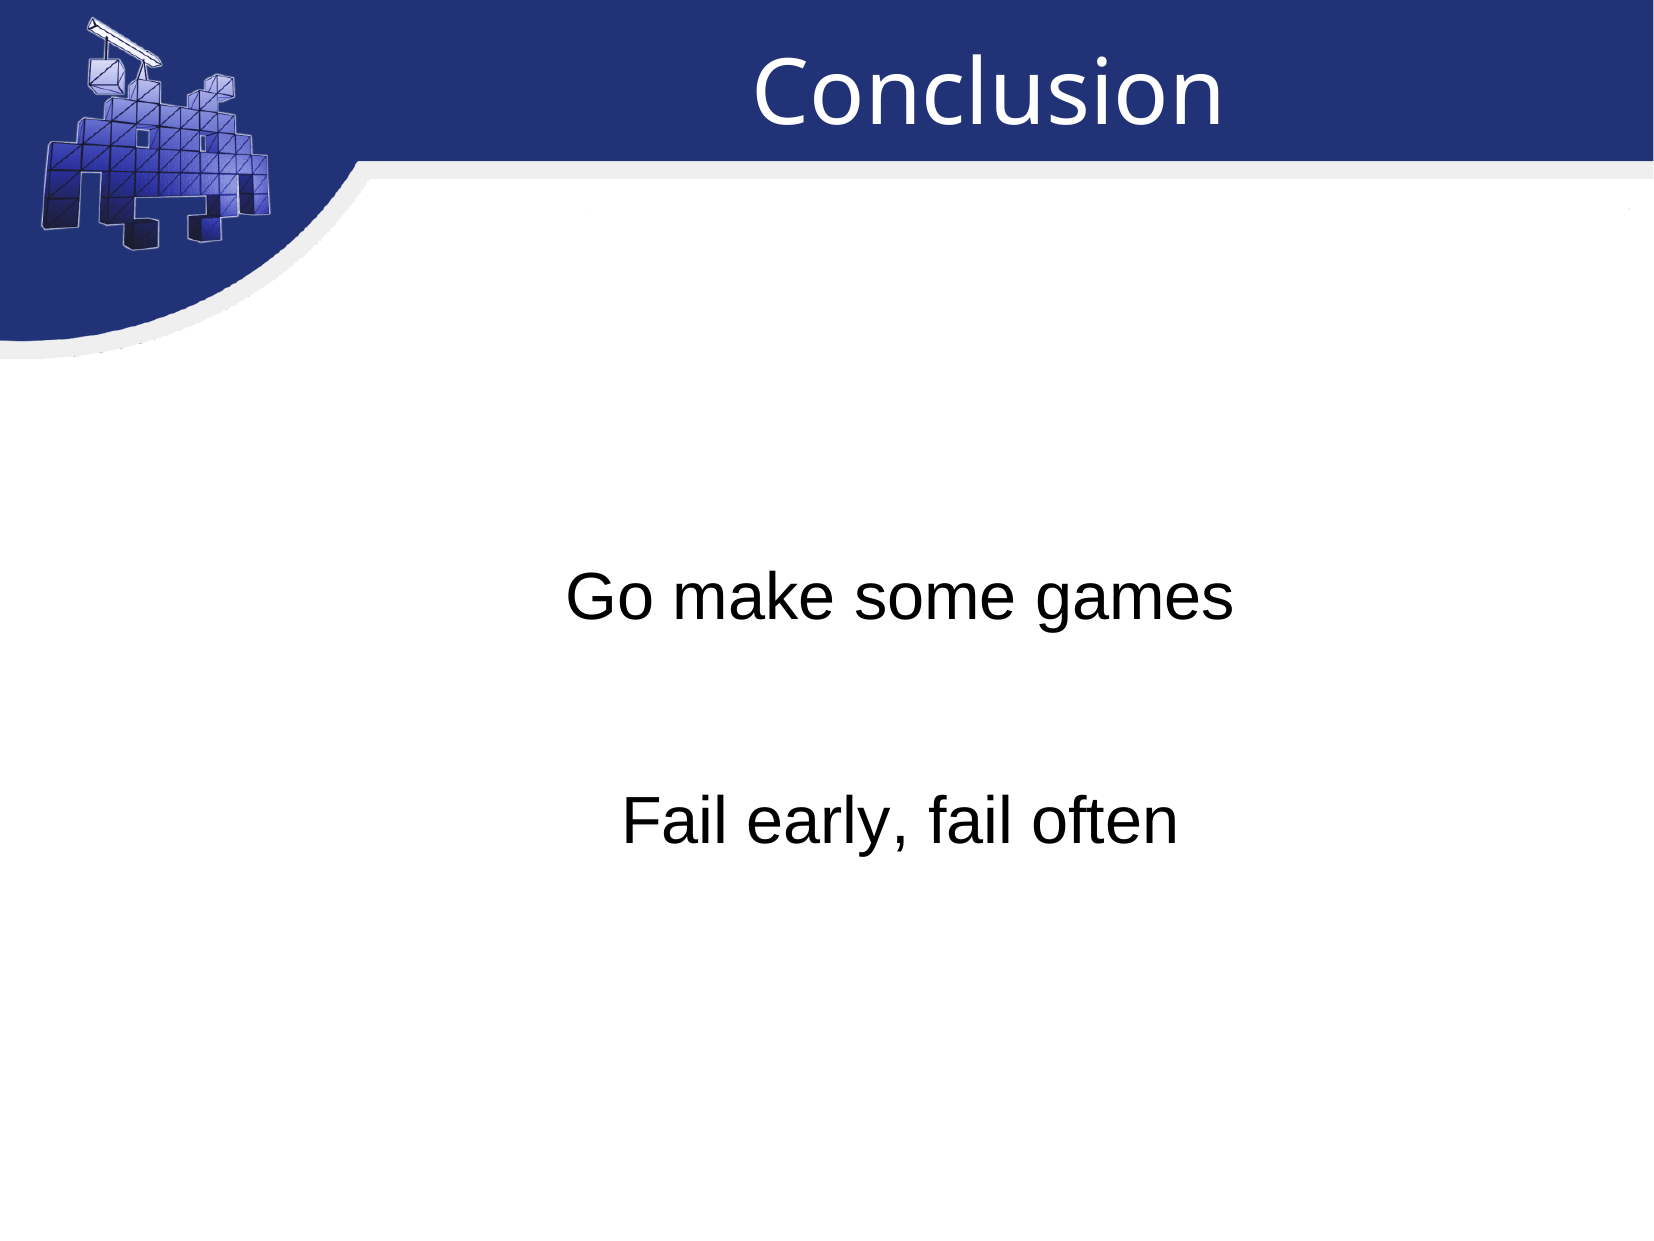

# Conclusion
Go make some games
Fail early, fail often